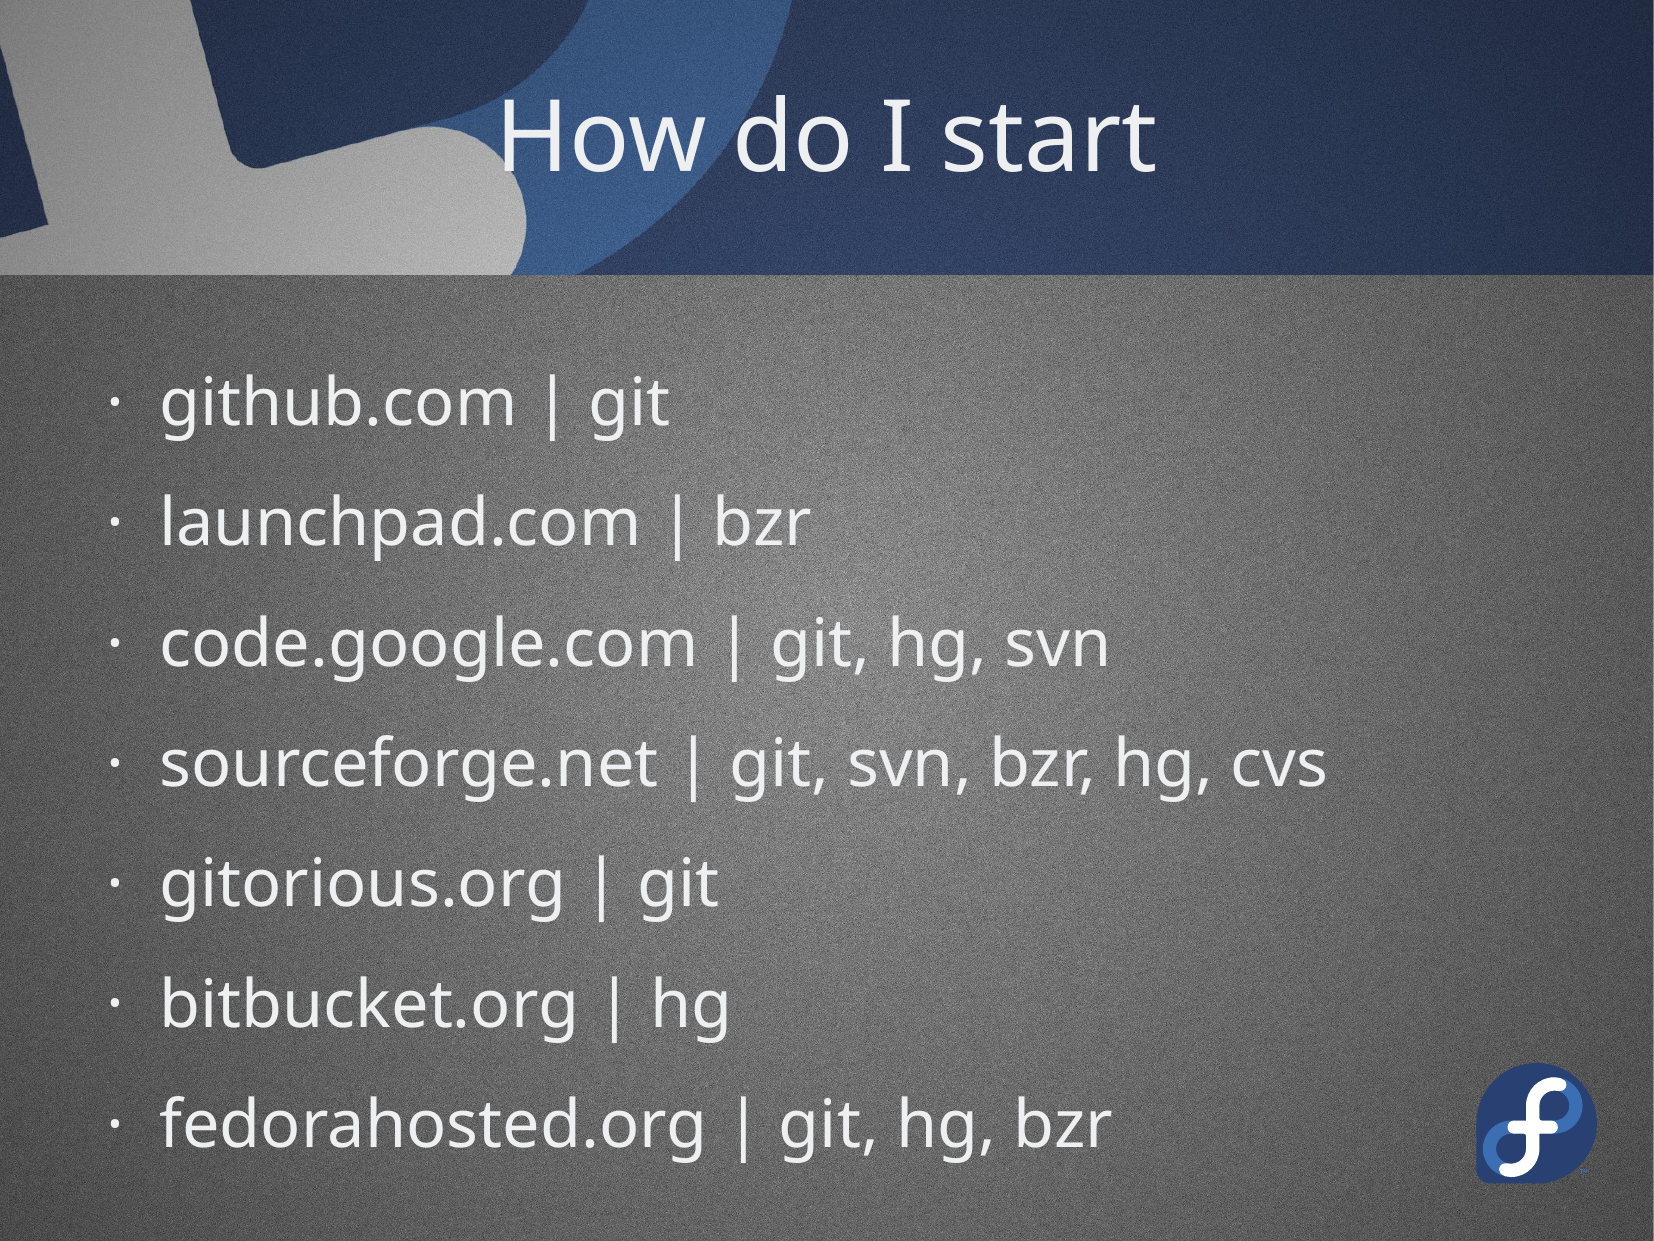

# How do I start
github.com | git
launchpad.com | bzr
code.google.com | git, hg, svn
sourceforge.net | git, svn, bzr, hg, cvs
gitorious.org | git
bitbucket.org | hg
fedorahosted.org | git, hg, bzr